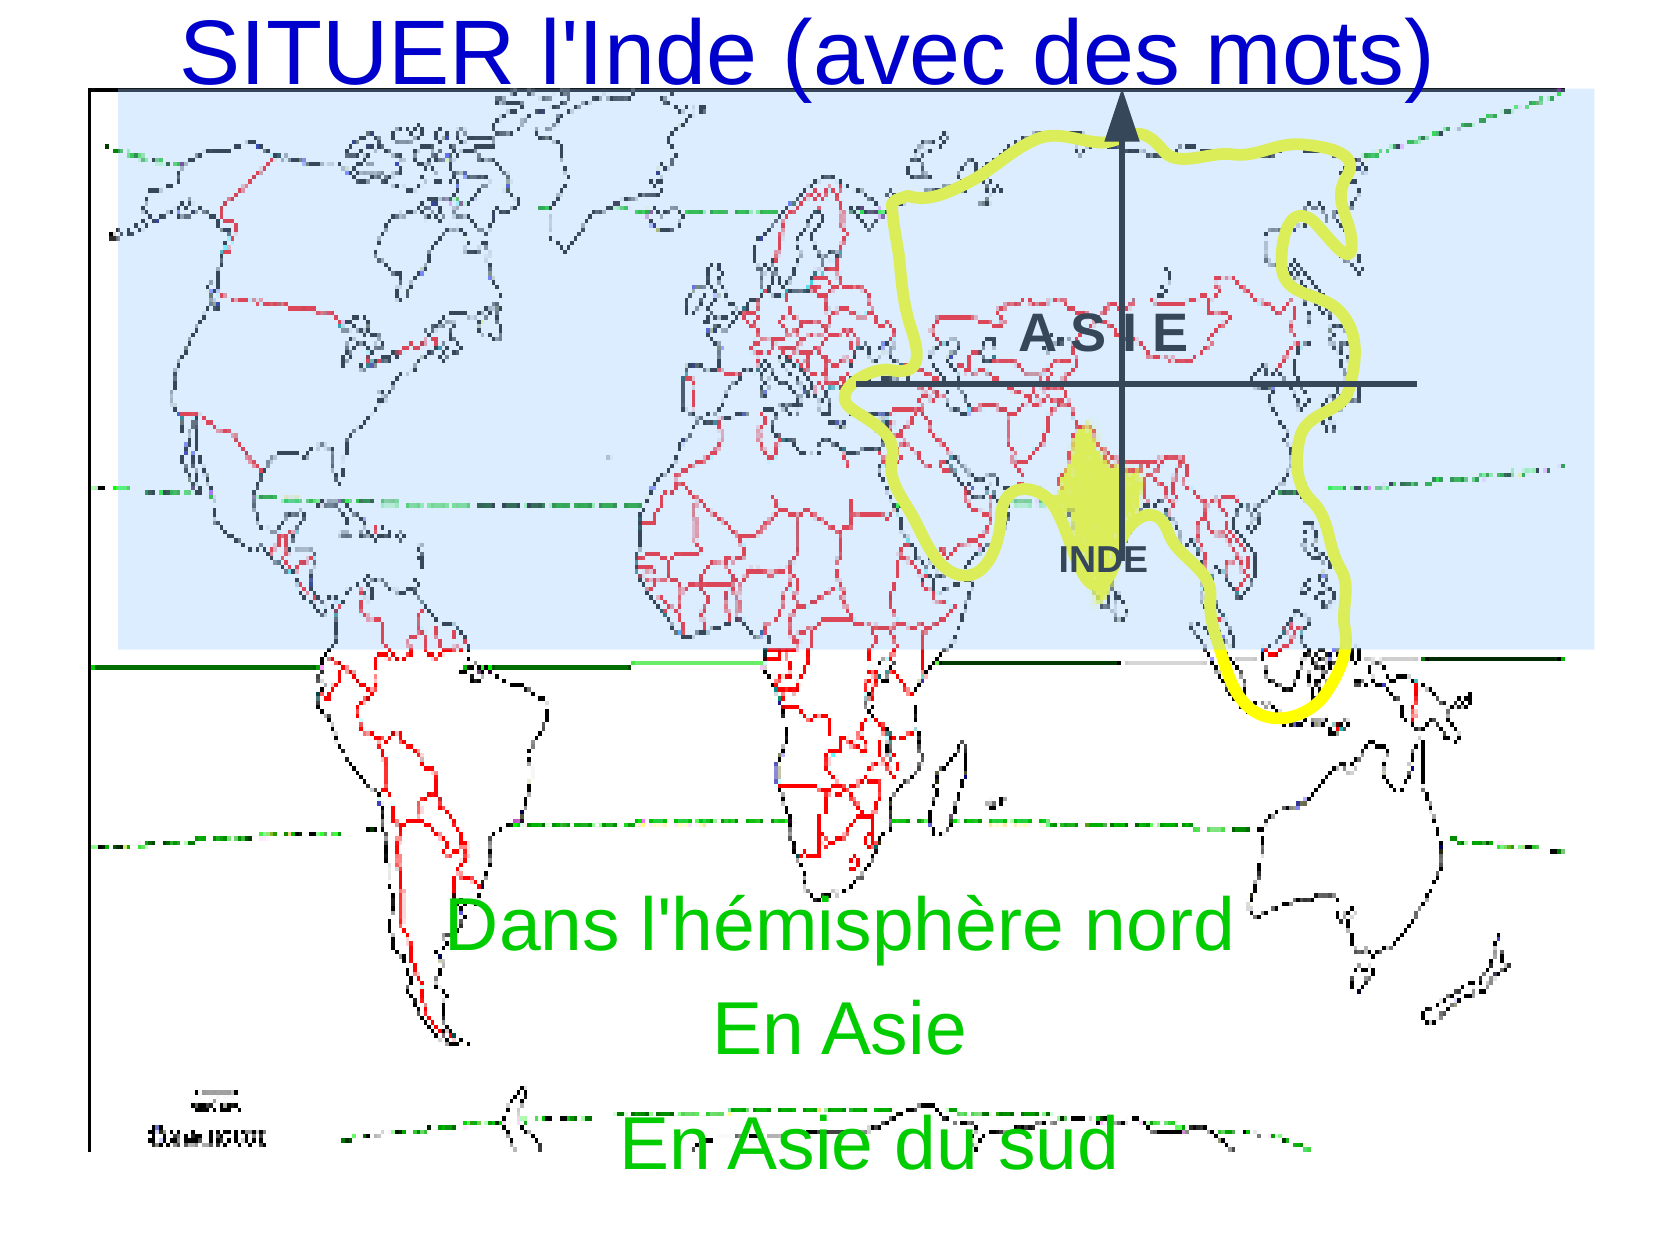

# SITUER l'Inde (avec des mots)
A S I E
 INDE
Dans l'hémisphère nord
En Asie
En Asie du sud